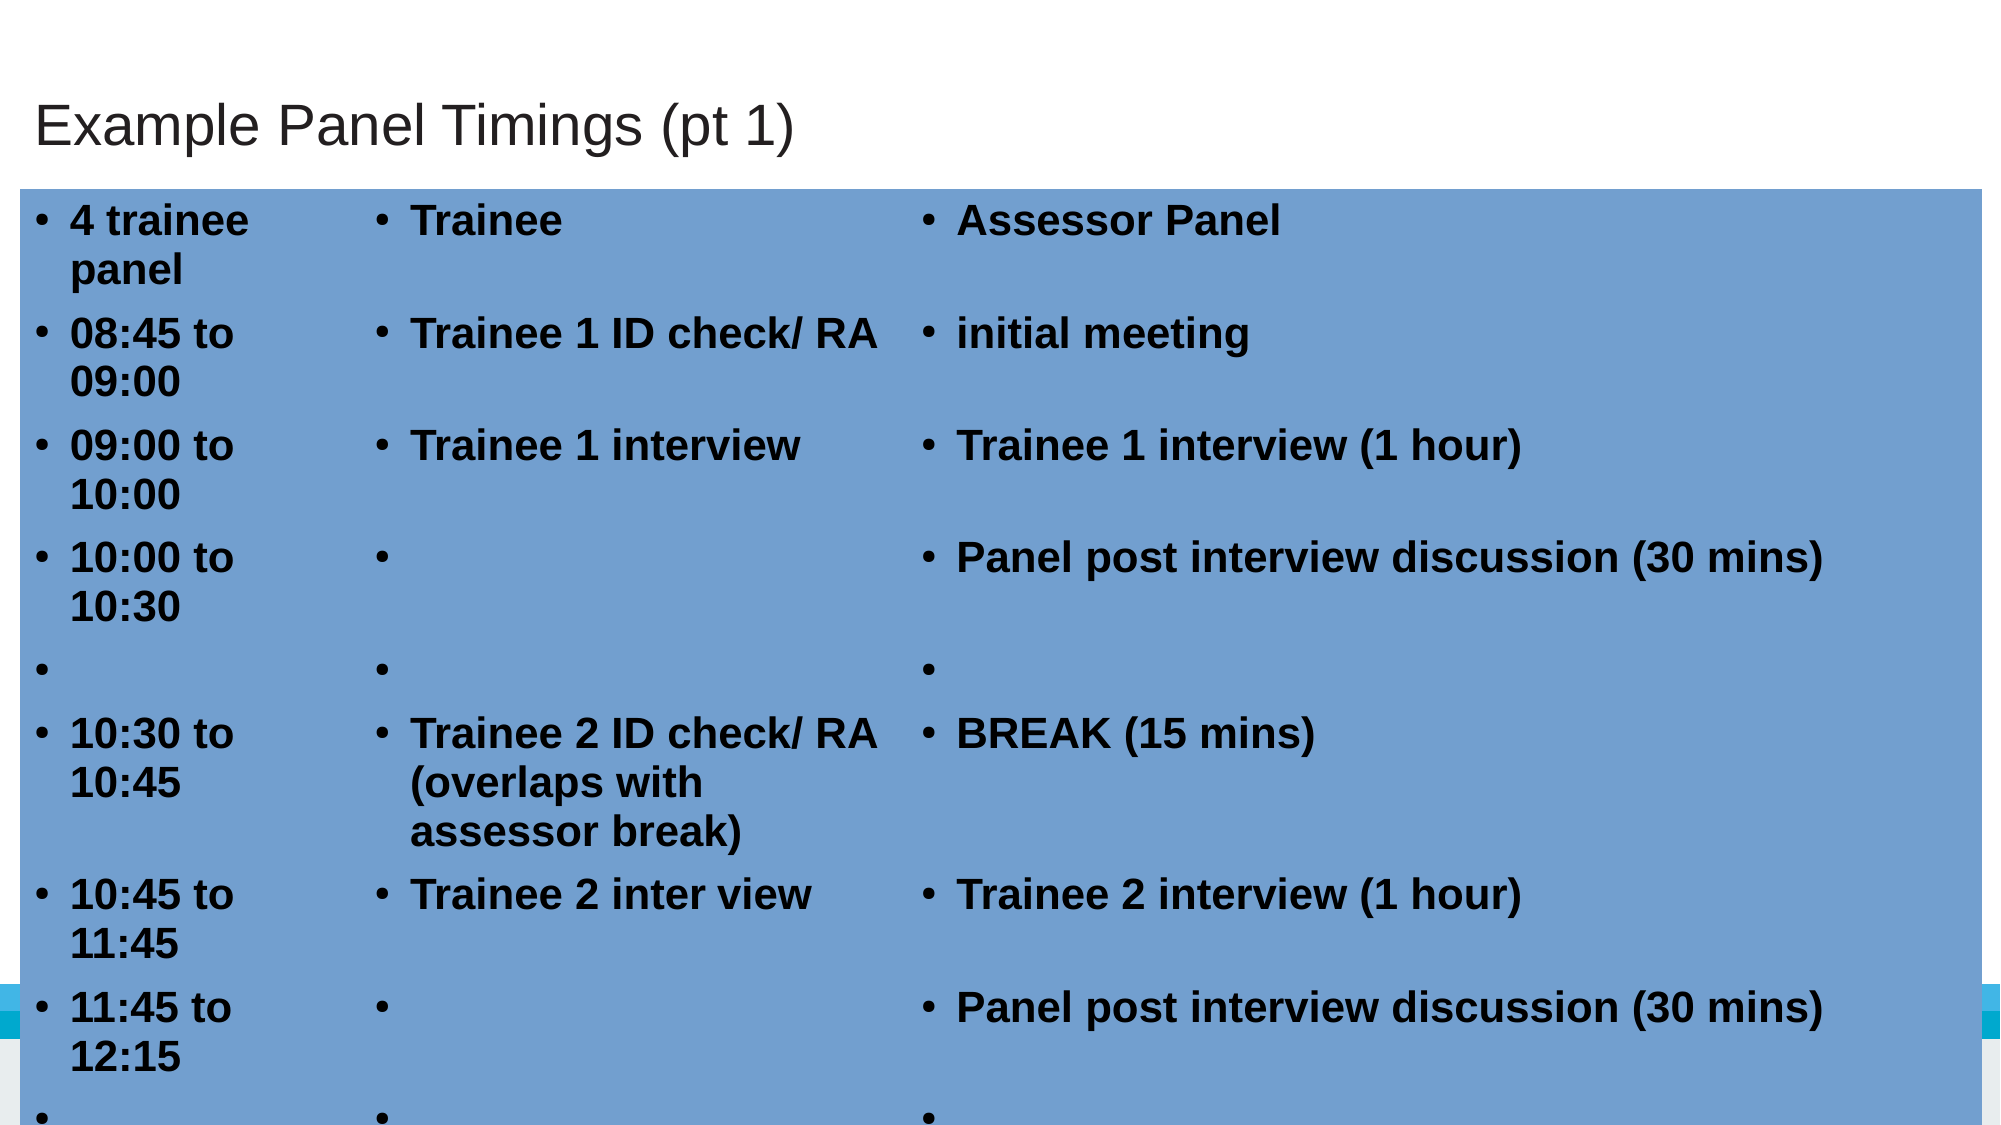

Example Panel Timings (pt 1)
| 4 trainee panel | Trainee | Assessor Panel |
| --- | --- | --- |
| 08:45 to 09:00 | Trainee 1 ID check/ RA | initial meeting |
| 09:00 to 10:00 | Trainee 1 interview | Trainee 1 interview (1 hour) |
| 10:00 to 10:30 | | Panel post interview discussion (30 mins) |
| | | |
| 10:30 to 10:45 | Trainee 2 ID check/ RA (overlaps with assessor break) | BREAK (15 mins) |
| 10:45 to 11:45 | Trainee 2 inter view | Trainee 2 interview (1 hour) |
| 11:45 to 12:15 | | Panel post interview discussion (30 mins) |
| | | |
| 12:15 to 13:00 | | Lunch (45 mins) |